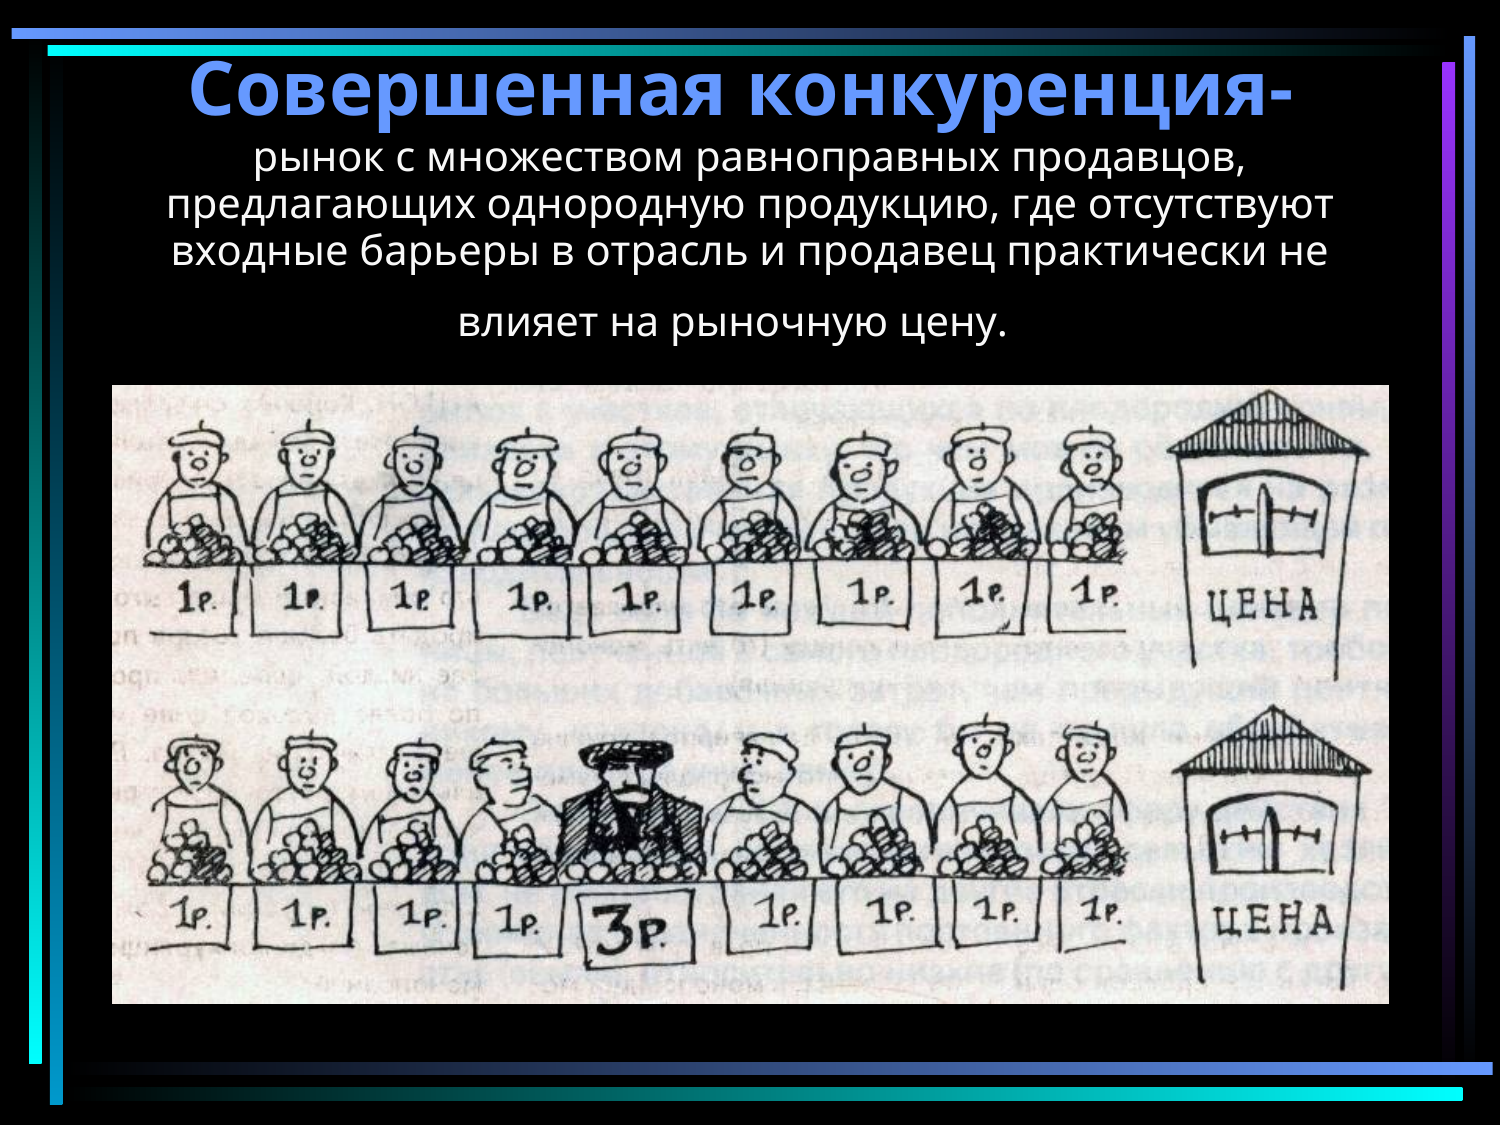

# Совершенная конкуренция- рынок с множеством равноправных продавцов, предлагающих однородную продукцию, где отсутствуют входные барьеры в отрасль и продавец практически не влияет на рыночную цену.